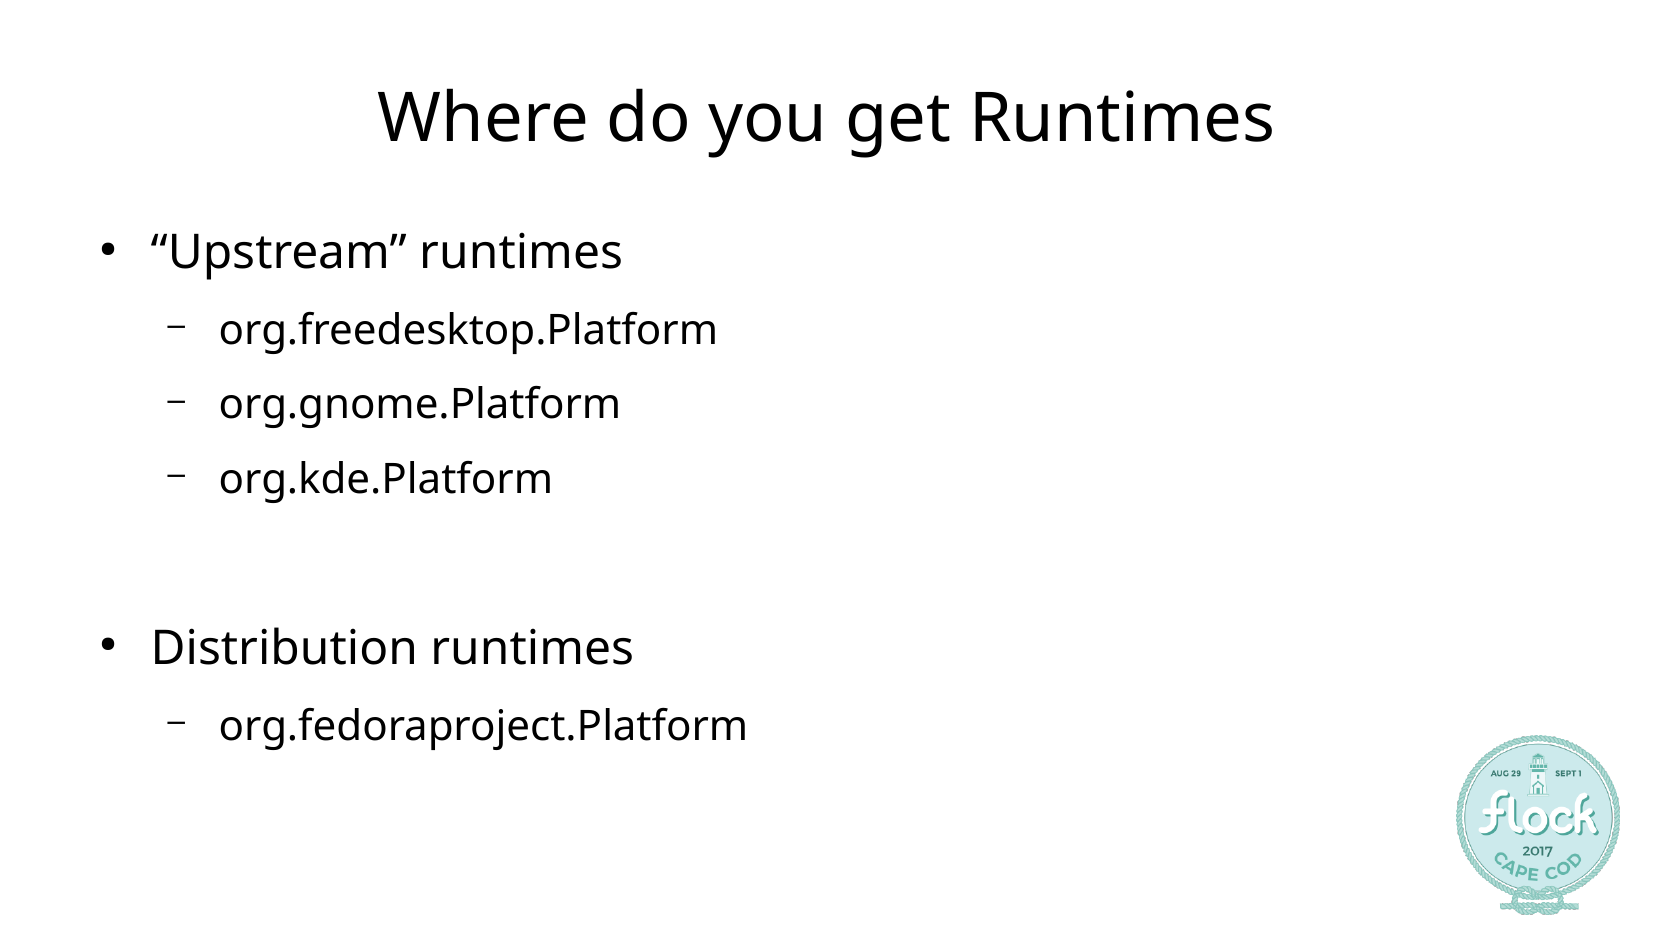

# Where do you get Runtimes
“Upstream” runtimes
org.freedesktop.Platform
org.gnome.Platform
org.kde.Platform
Distribution runtimes
org.fedoraproject.Platform